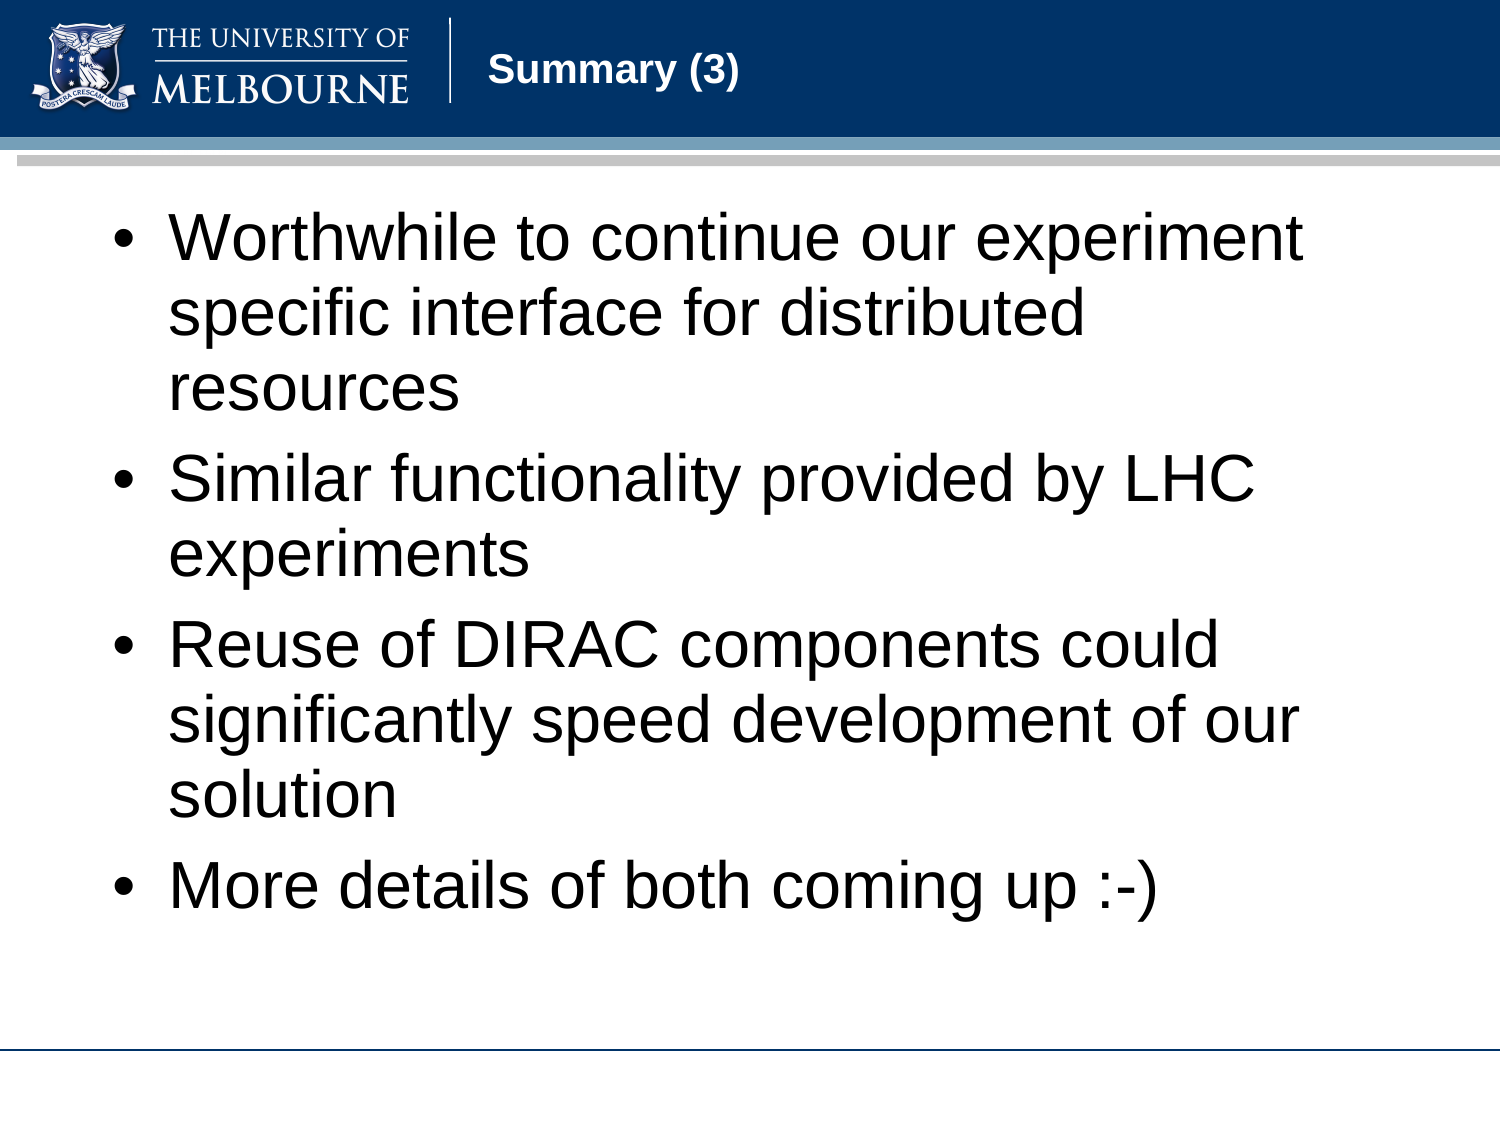

# Summary (3)
Worthwhile to continue our experiment specific interface for distributed resources
Similar functionality provided by LHC experiments
Reuse of DIRAC components could significantly speed development of our solution
More details of both coming up :-)